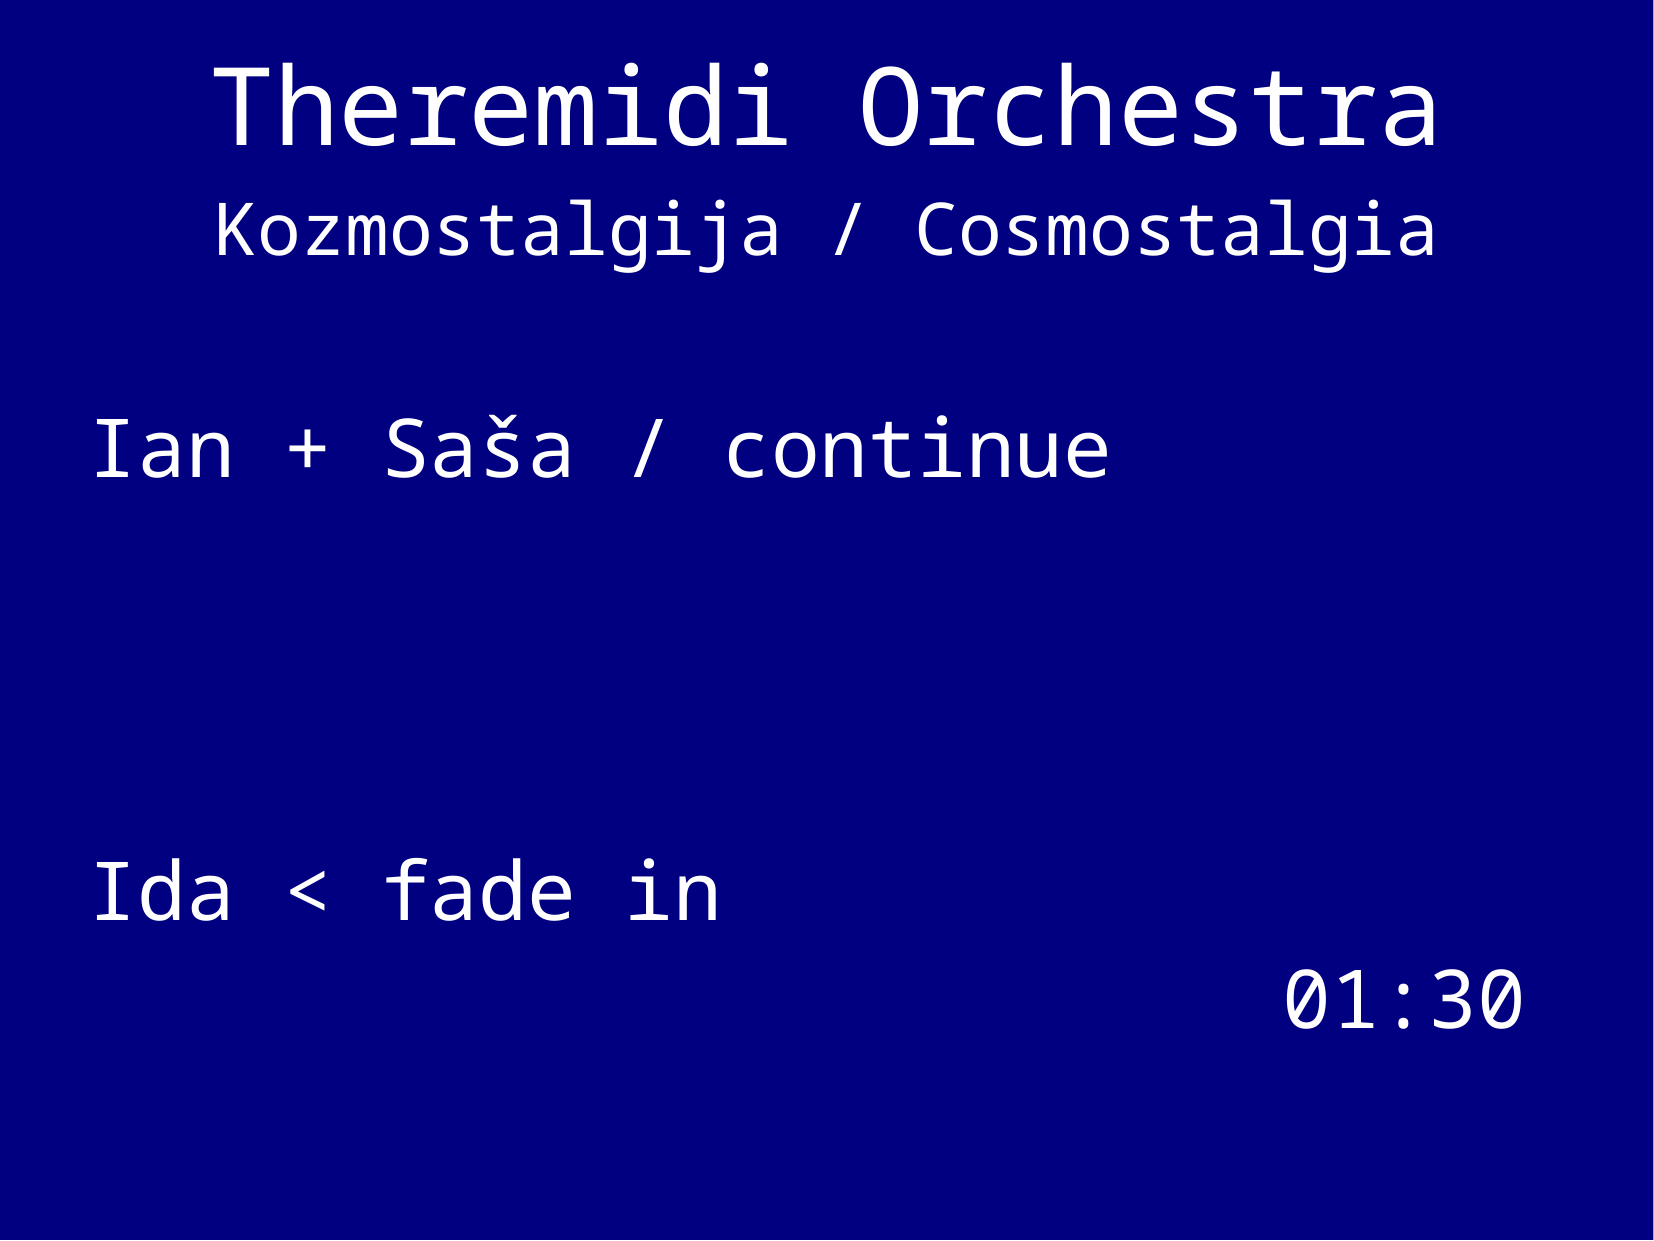

# Theremidi Orchestra Kozmostalgija / Cosmostalgia
Ian + Saša / continue
Ida < fade in
01:30